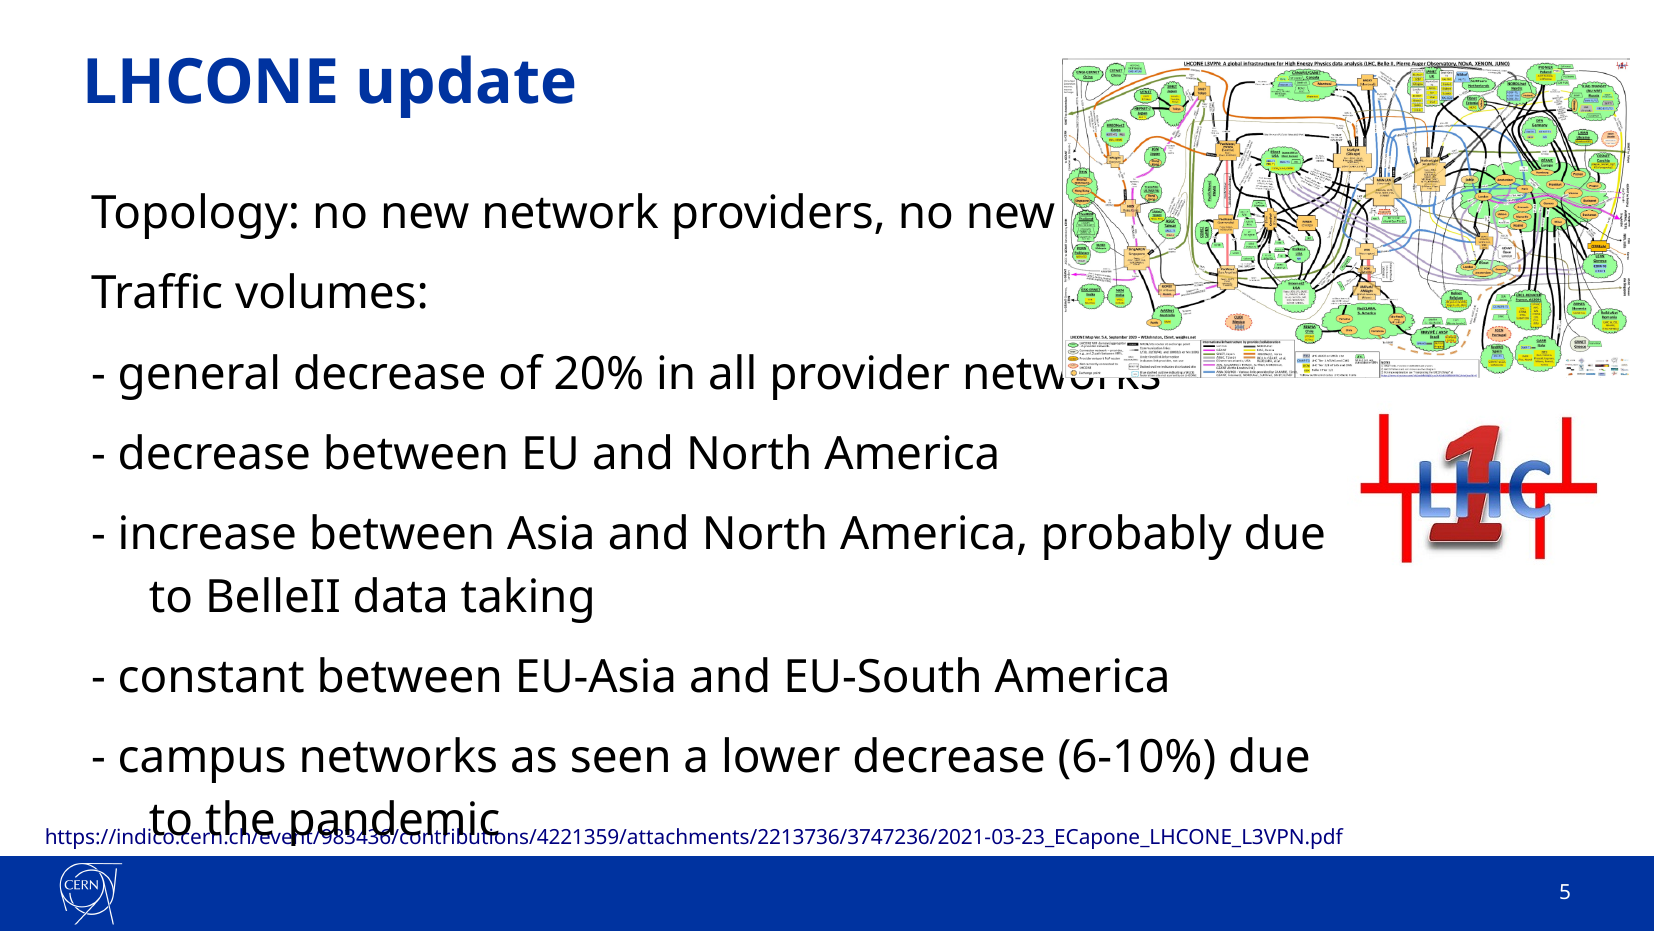

# LHCONE update
Topology: no new network providers, no new sites
Traffic volumes:
- general decrease of 20% in all provider networks
- decrease between EU and North America
- increase between Asia and North America, probably due to BelleII data taking
- constant between EU-Asia and EU-South America
- campus networks as seen a lower decrease (6-10%) due to the pandemic
https://indico.cern.ch/event/983436/contributions/4221359/attachments/2213736/3747236/2021-03-23_ECapone_LHCONE_L3VPN.pdf
5